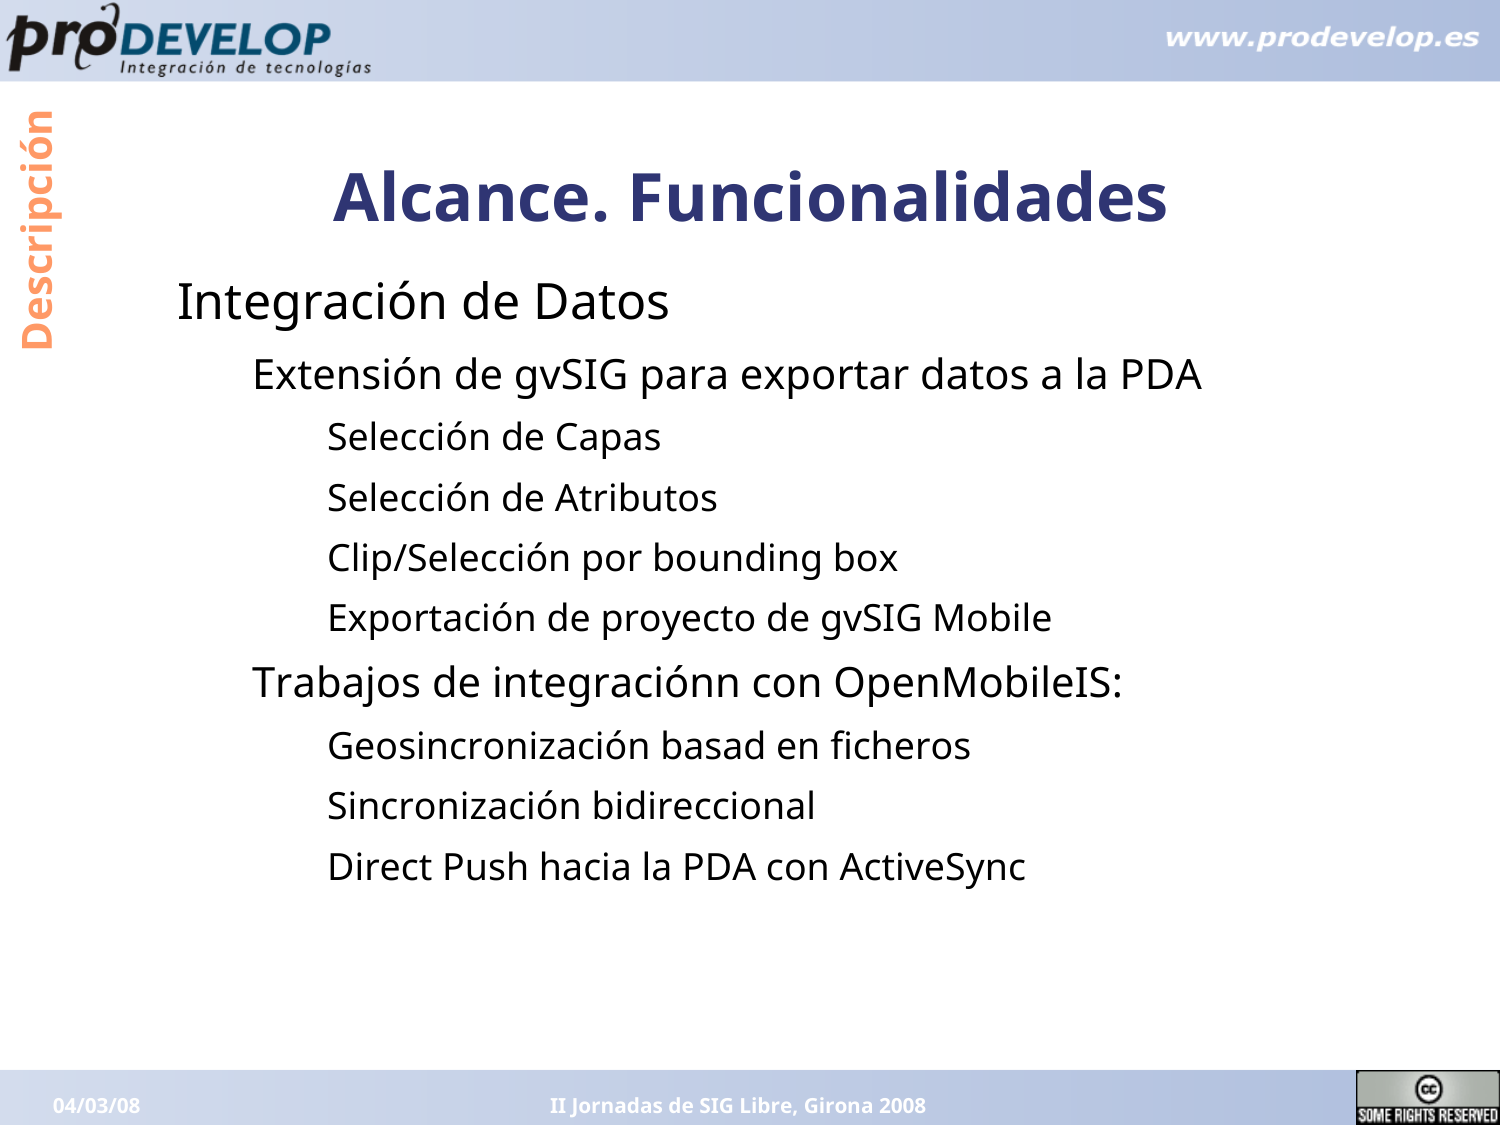

# Alcance. Funcionalidades
Descripción
Integración de Datos
Extensión de gvSIG para exportar datos a la PDA
Selección de Capas
Selección de Atributos
Clip/Selección por bounding box
Exportación de proyecto de gvSIG Mobile
Trabajos de integraciónn con OpenMobileIS:
Geosincronización basad en ficheros
Sincronización bidireccional
Direct Push hacia la PDA con ActiveSync
25/10/2006
10
Plan Difusión Interna gvSIG v. 2.0